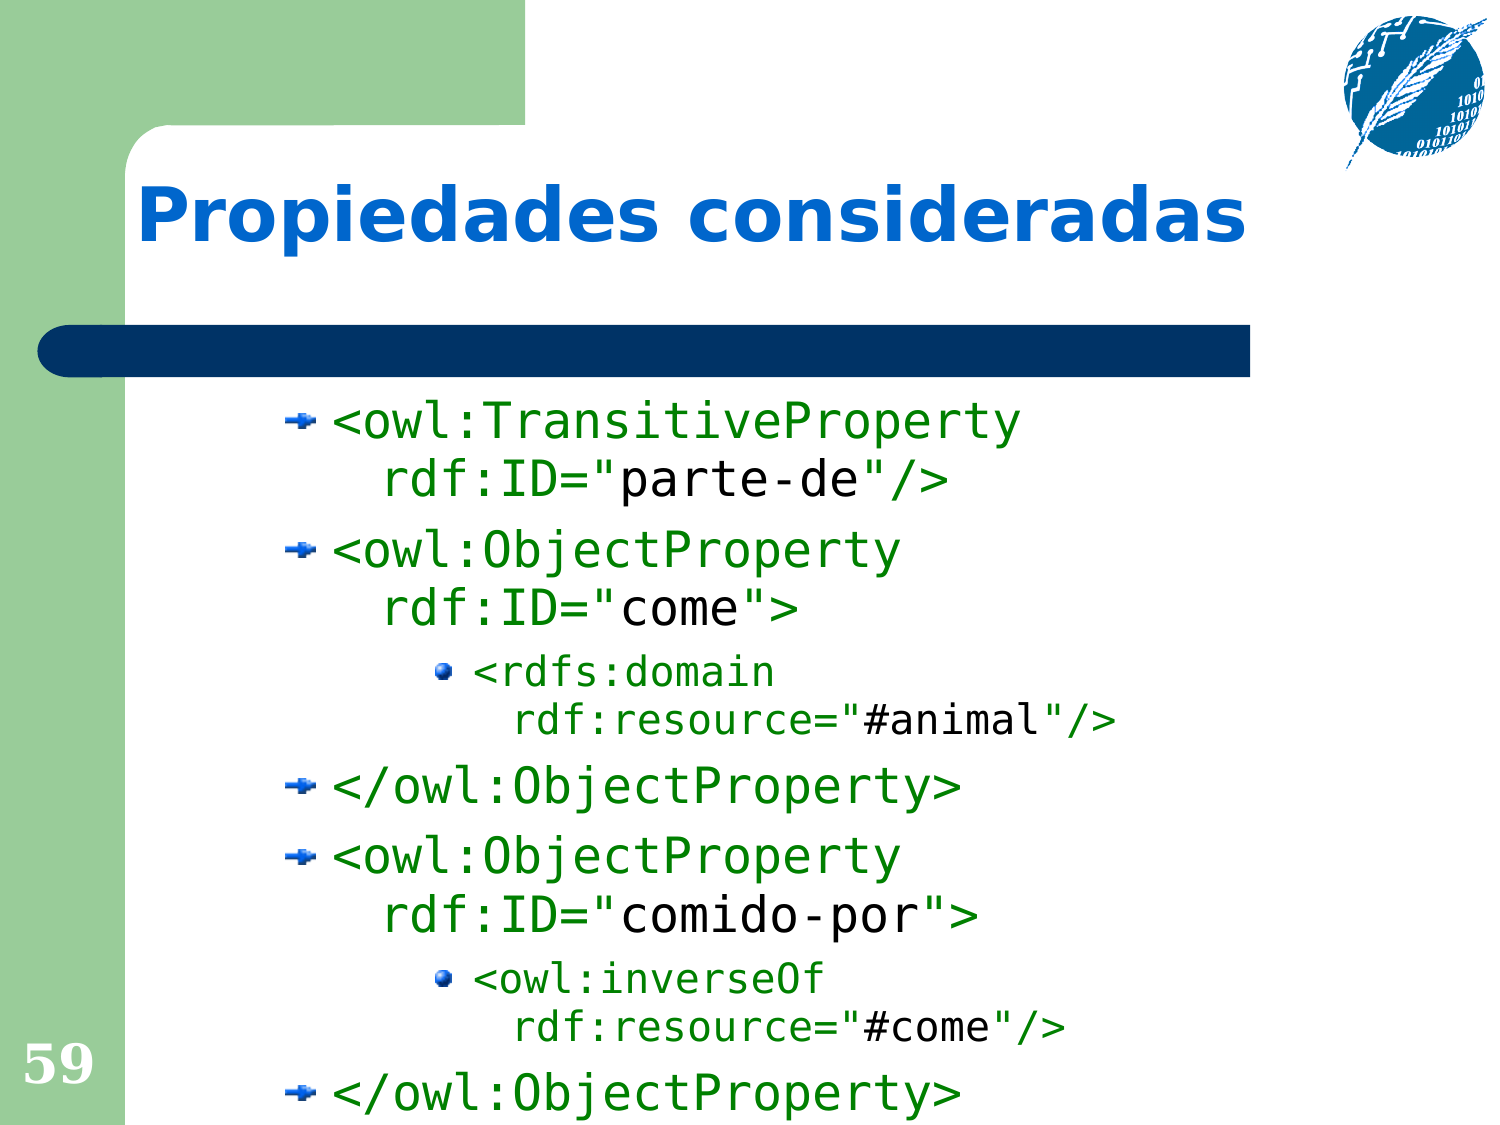

# Propiedades consideradas
<owl:TransitiveProperty
rdf:ID="parte-de"/>
<owl:ObjectProperty
rdf:ID="come">
<rdfs:domain rdf:resource="#animal"/>
</owl:ObjectProperty>
<owl:ObjectProperty
rdf:ID="comido-por">
<owl:inverseOf rdf:resource="#come"/>
</owl:ObjectProperty>
59